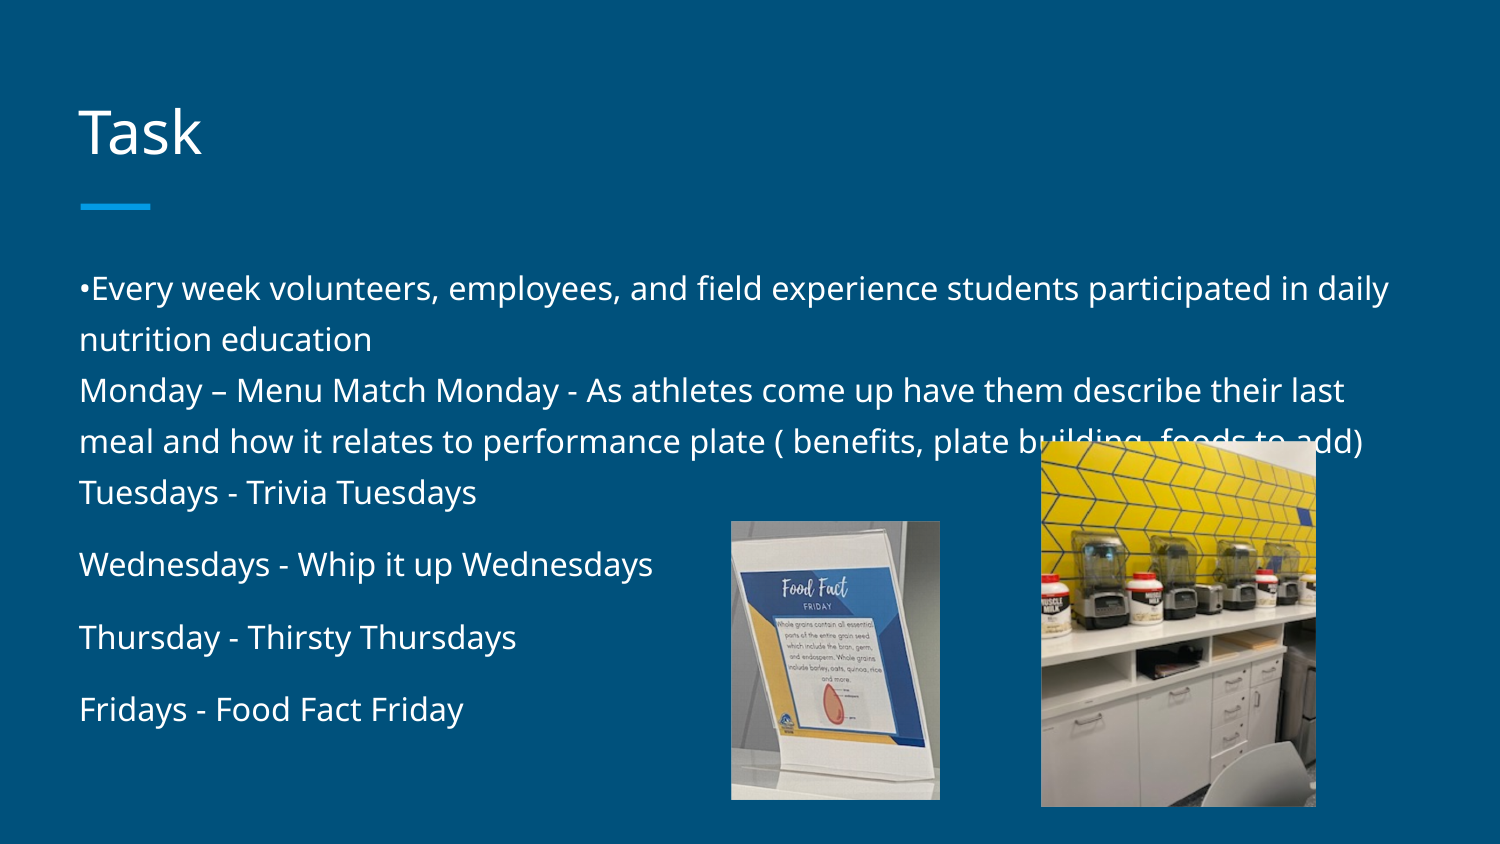

# Task
•Every week volunteers, employees, and field experience students participated in daily nutrition education
Monday – Menu Match Monday - As athletes come up have them describe their last meal and how it relates to performance plate ( benefits, plate building, foods to add)
Tuesdays - Trivia Tuesdays
Wednesdays - Whip it up Wednesdays
Thursday - Thirsty Thursdays
Fridays - Food Fact Friday